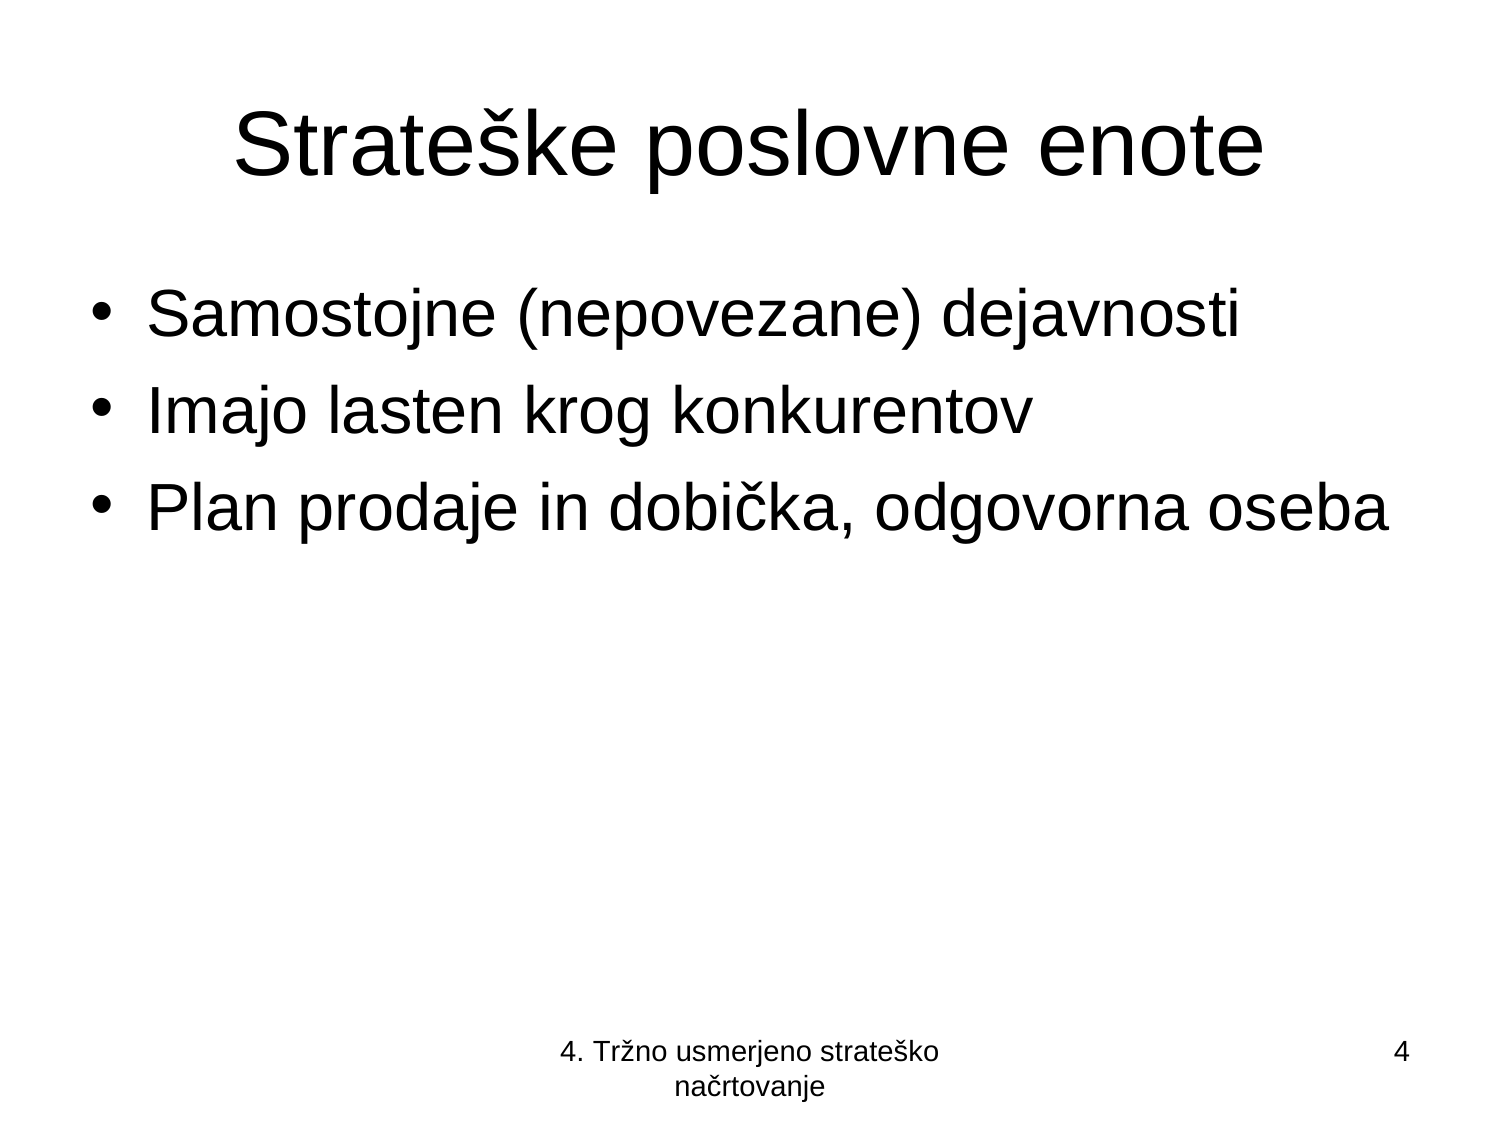

# Strateške poslovne enote
Samostojne (nepovezane) dejavnosti
Imajo lasten krog konkurentov
Plan prodaje in dobička, odgovorna oseba
4. Tržno usmerjeno strateško načrtovanje